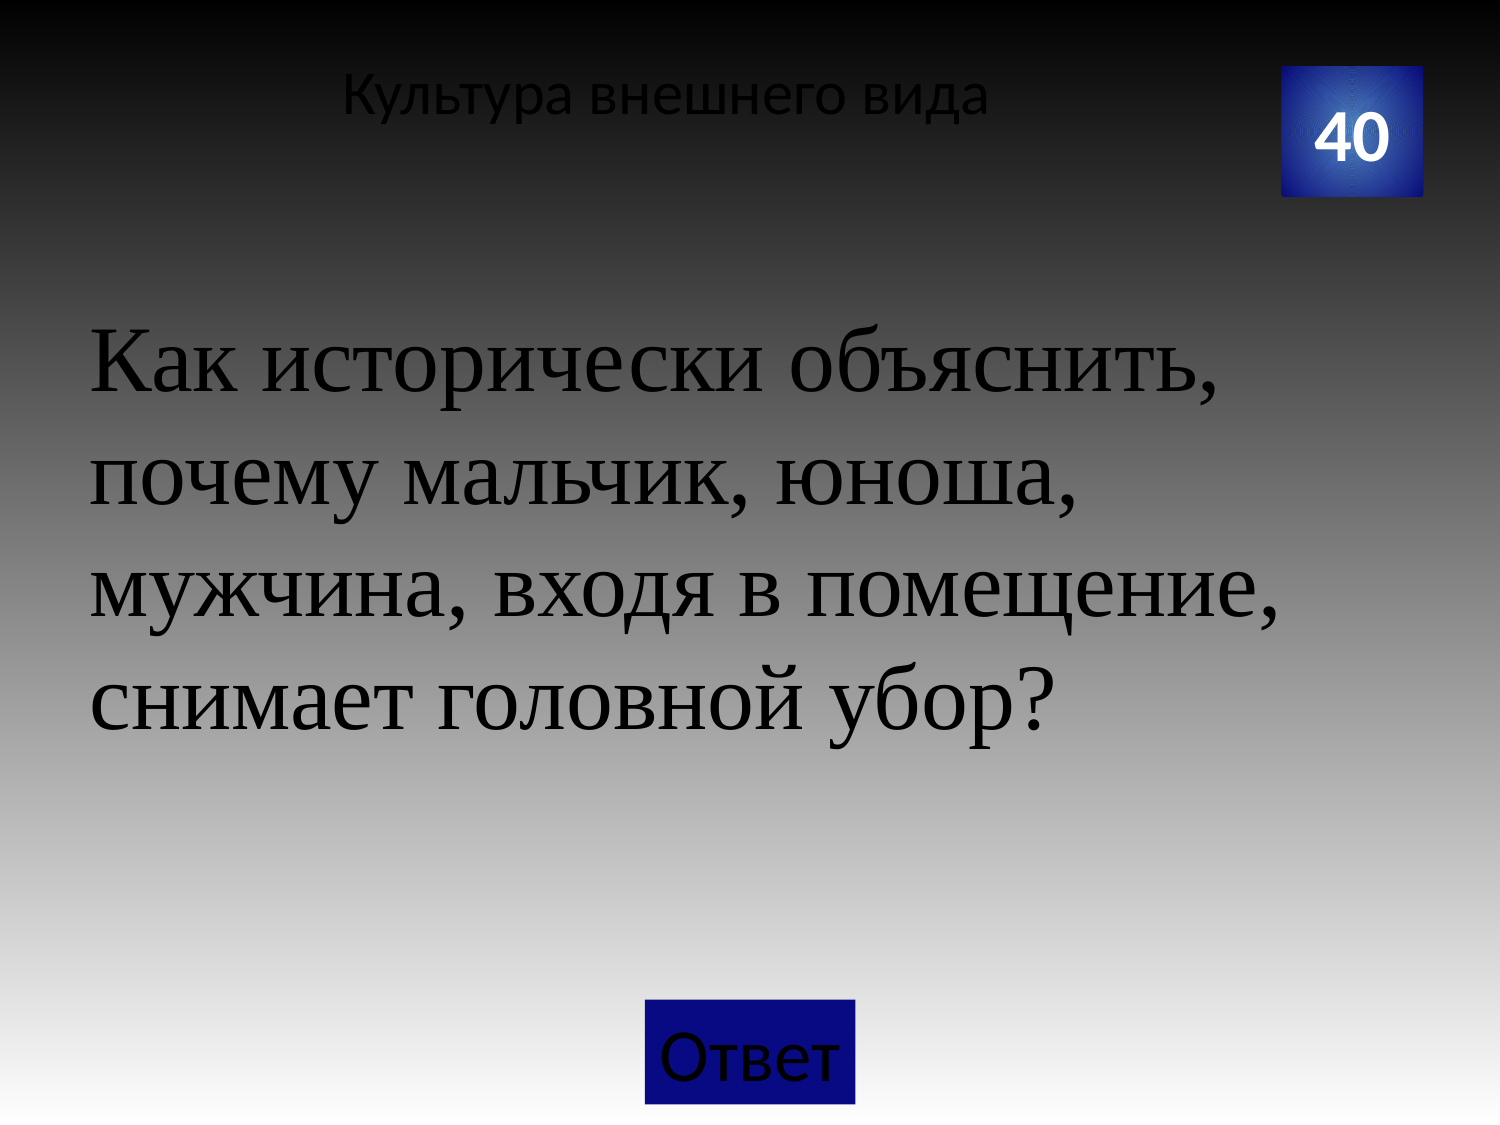

# Культура внешнего вида
40
Как исторически объяснить, почему мальчик, юноша, мужчина, входя в помещение, снимает головной убор?